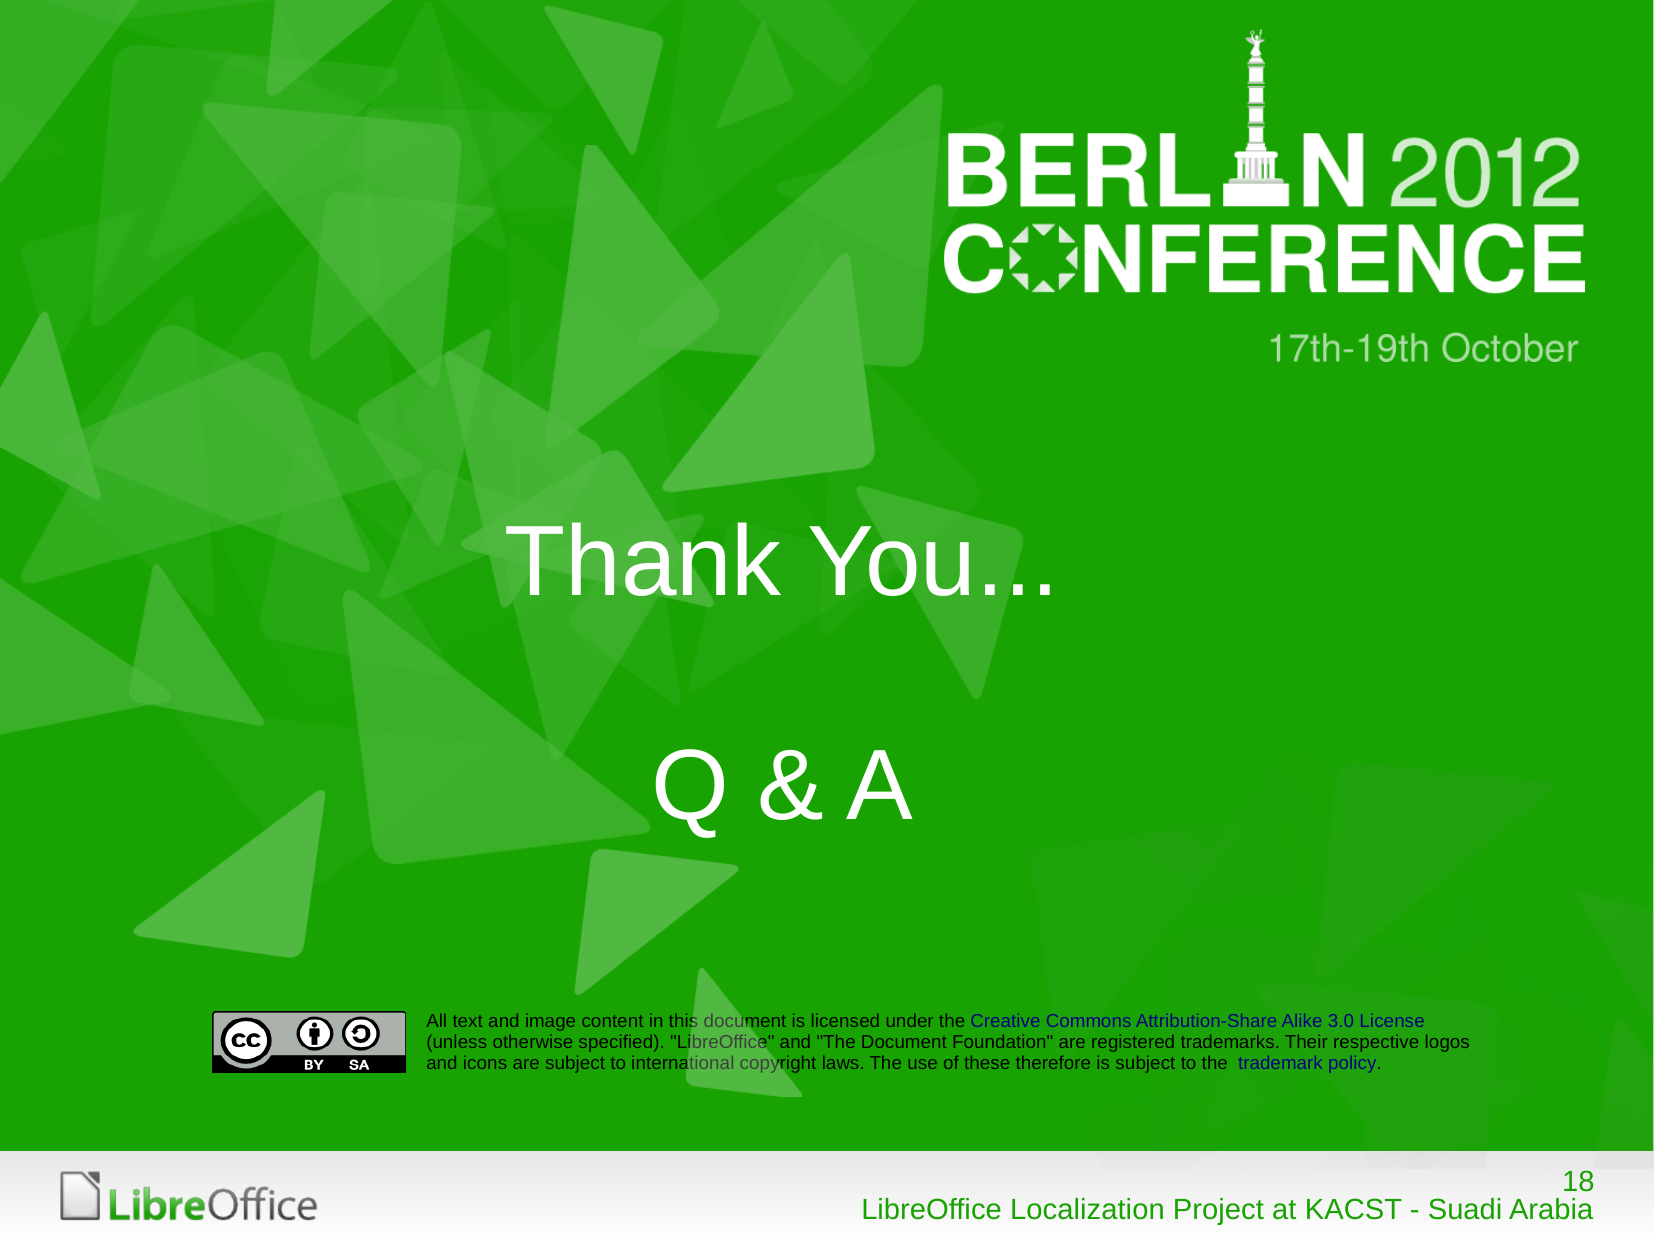

# Thank You... Q & A
18
LibreOffice Localization Project at KACST - Suadi Arabia